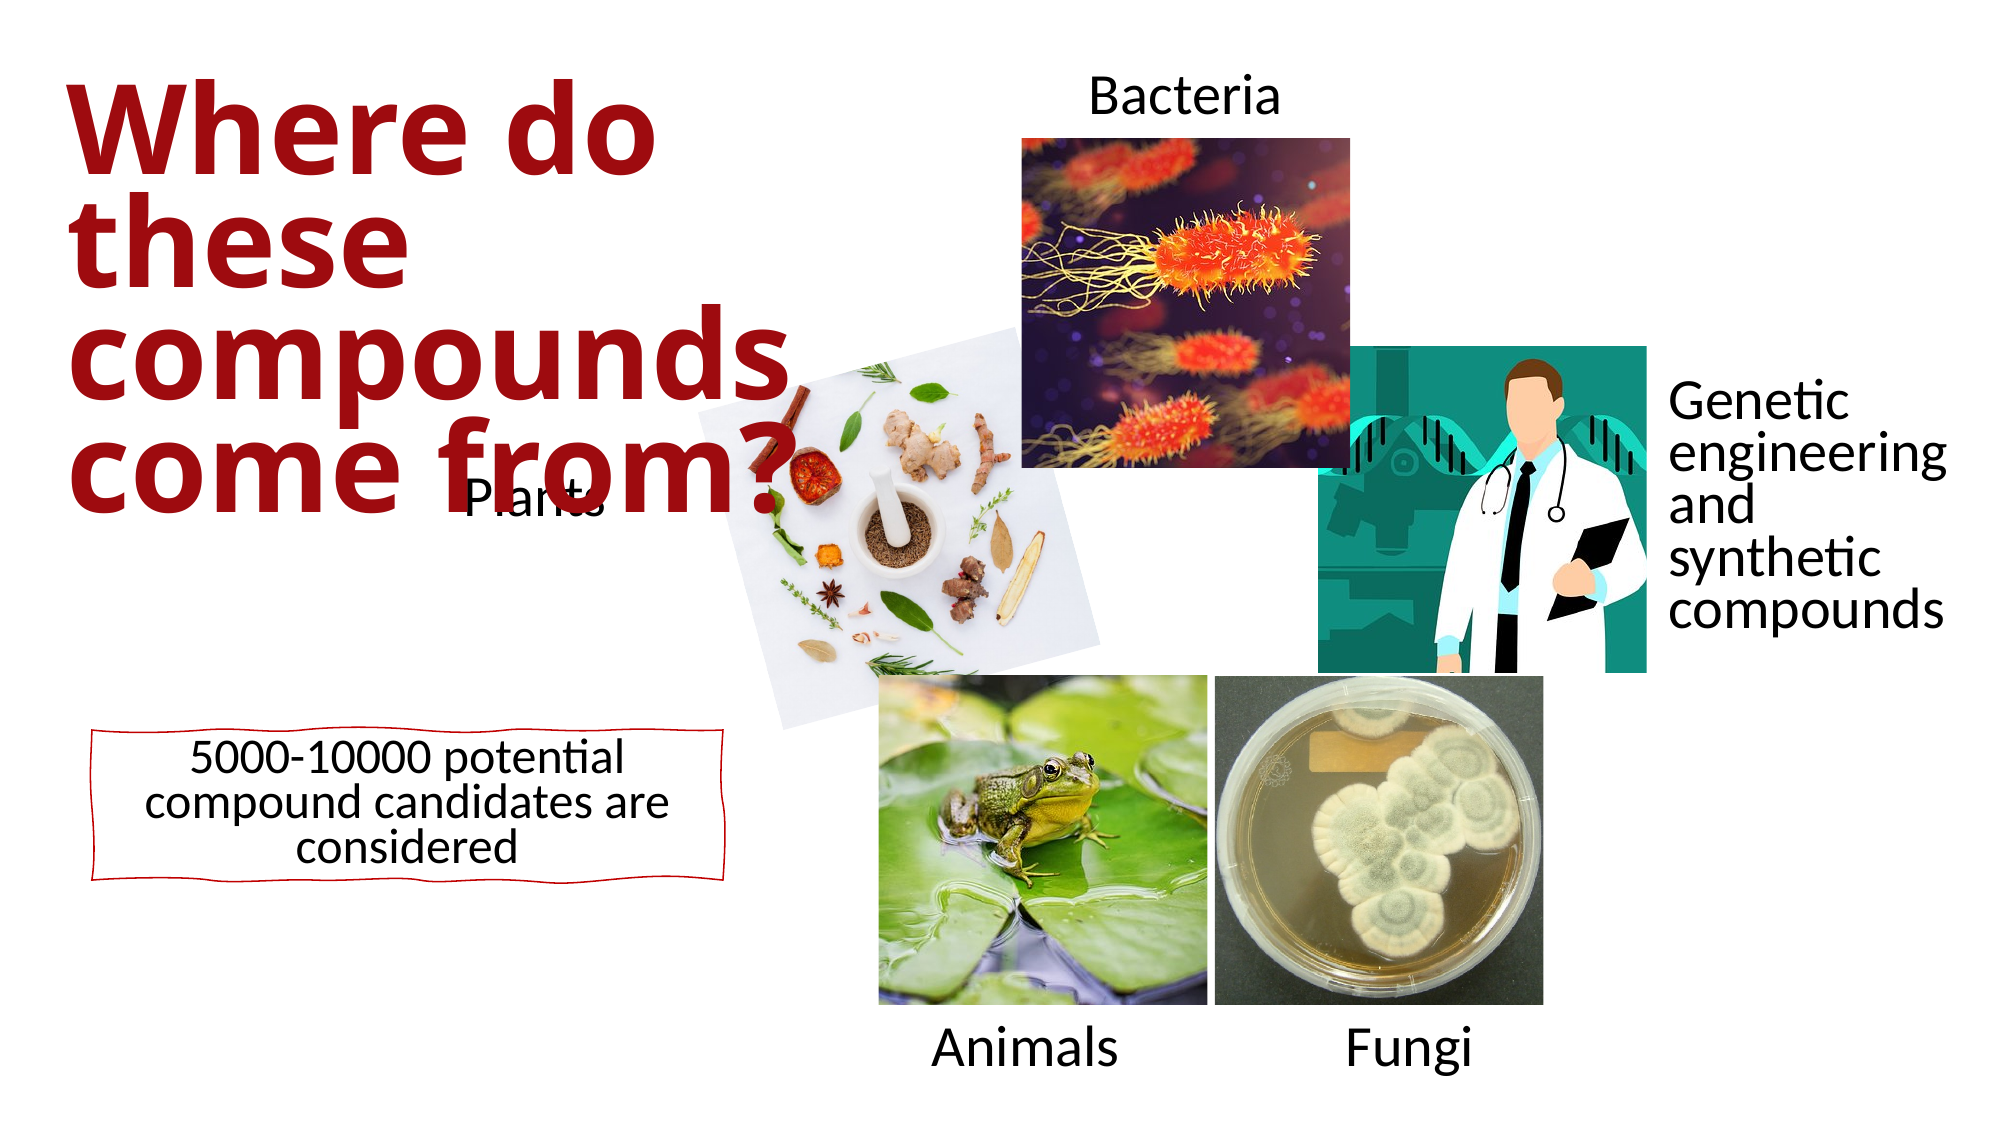

Bacteria
Where do these compounds come from?
Genetic engineering and synthetic compounds
Plants
5000-10000 potential compound candidates are considered
Animals
Fungi